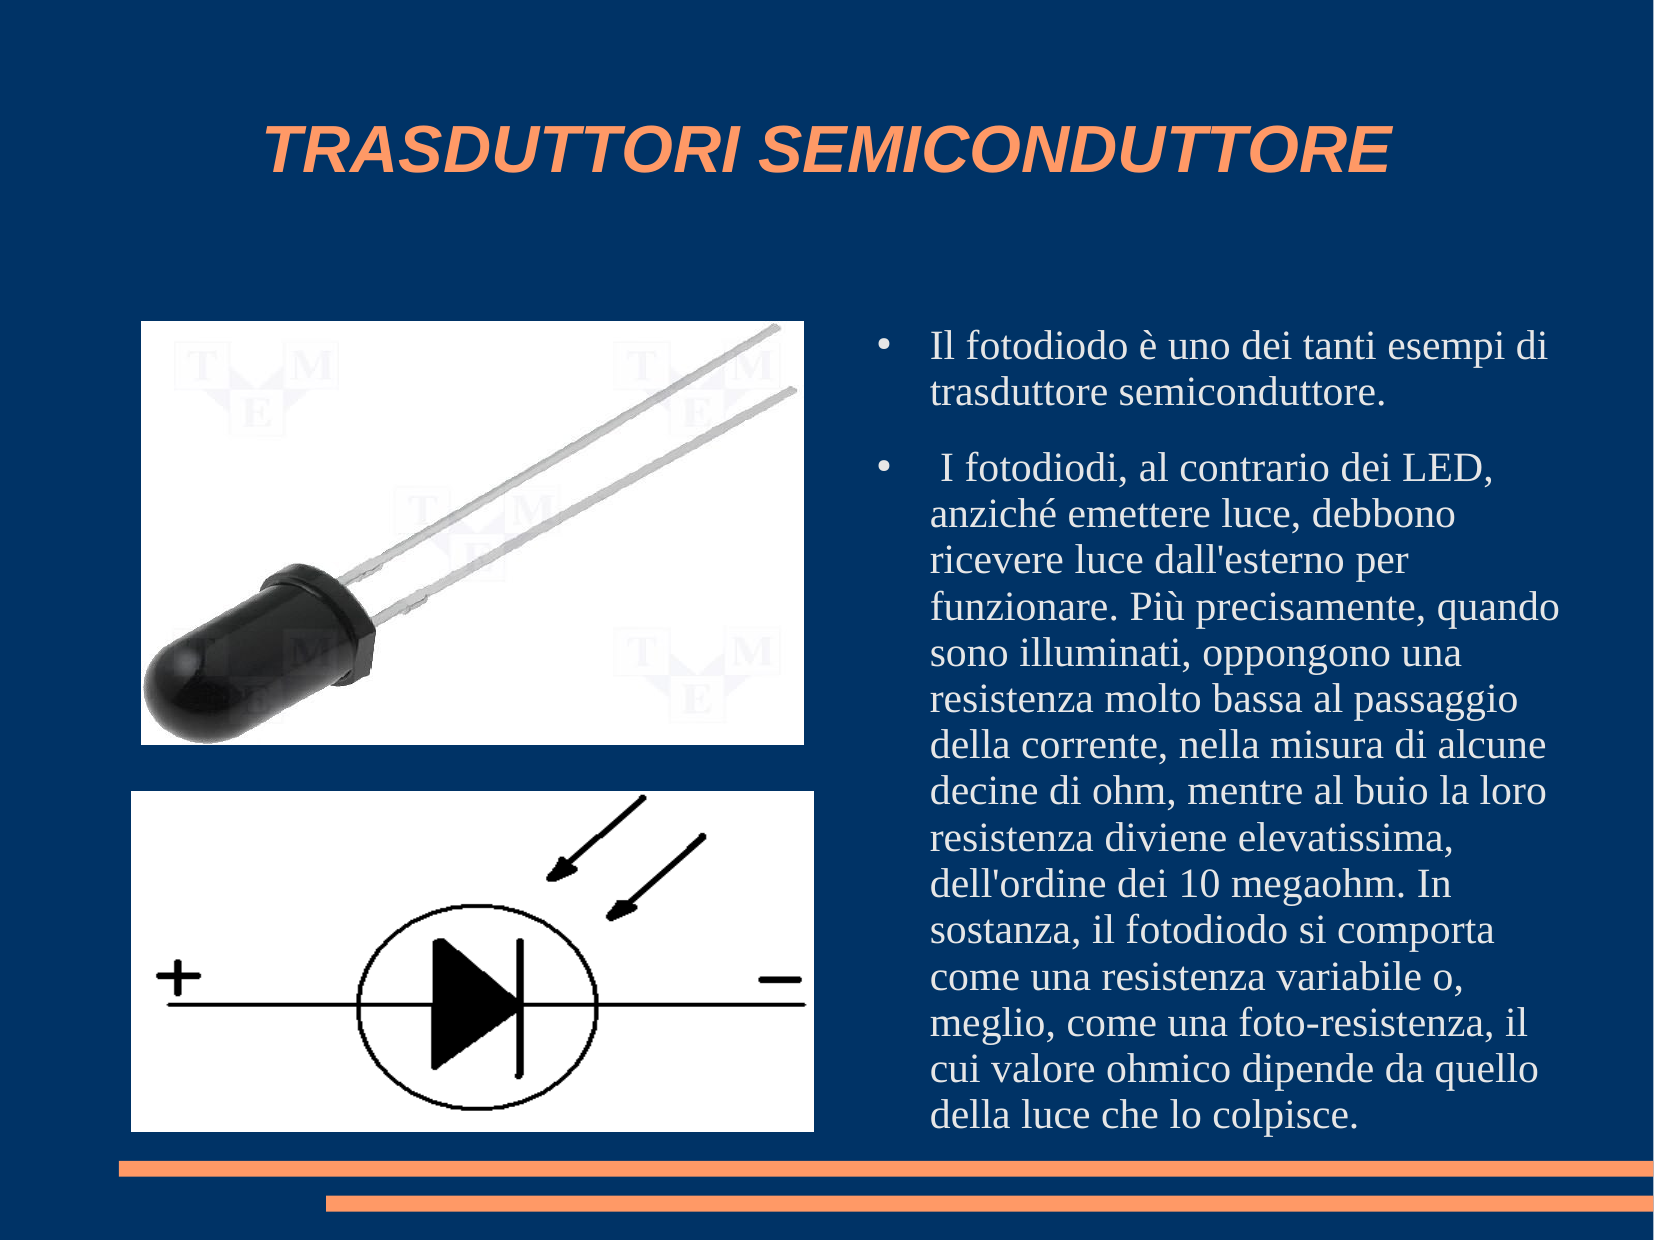

# TRASDUTTORI SEMICONDUTTORE
Il fotodiodo è uno dei tanti esempi di trasduttore semiconduttore.
 I fotodiodi, al contrario dei LED, anziché emettere luce, debbono ricevere luce dall'esterno per funzionare. Più precisamente, quando sono illuminati, oppongono una resistenza molto bassa al passaggio della corrente, nella misura di alcune decine di ohm, mentre al buio la loro resistenza diviene elevatissima, dell'ordine dei 10 megaohm. In sostanza, il fotodiodo si comporta come una resistenza variabile o, meglio, come una foto-resistenza, il cui valore ohmico dipende da quello della luce che lo colpisce.